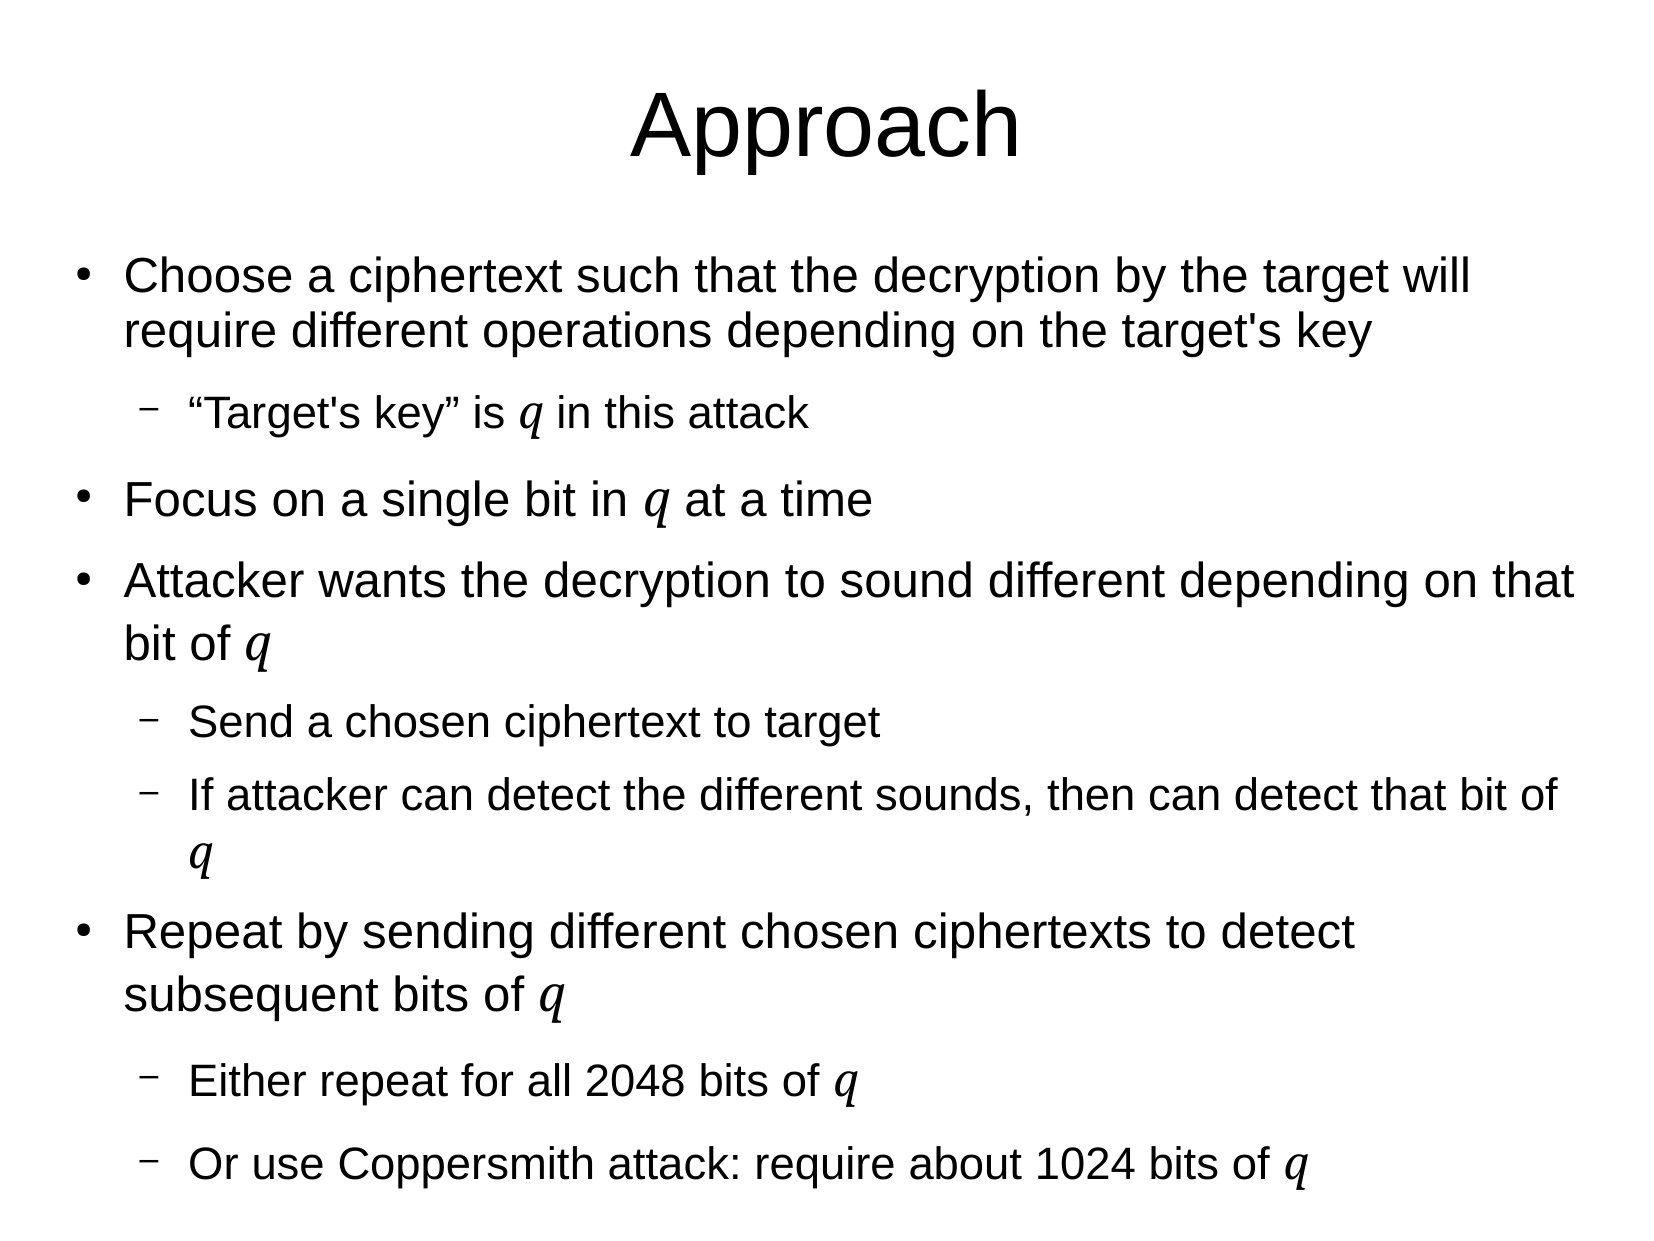

# Approach
Choose a ciphertext such that the decryption by the target will require different operations depending on the target's key
“Target's key” is q in this attack
Focus on a single bit in q at a time
Attacker wants the decryption to sound different depending on that bit of q
Send a chosen ciphertext to target
If attacker can detect the different sounds, then can detect that bit of q
Repeat by sending different chosen ciphertexts to detect subsequent bits of q
Either repeat for all 2048 bits of q
Or use Coppersmith attack: require about 1024 bits of q